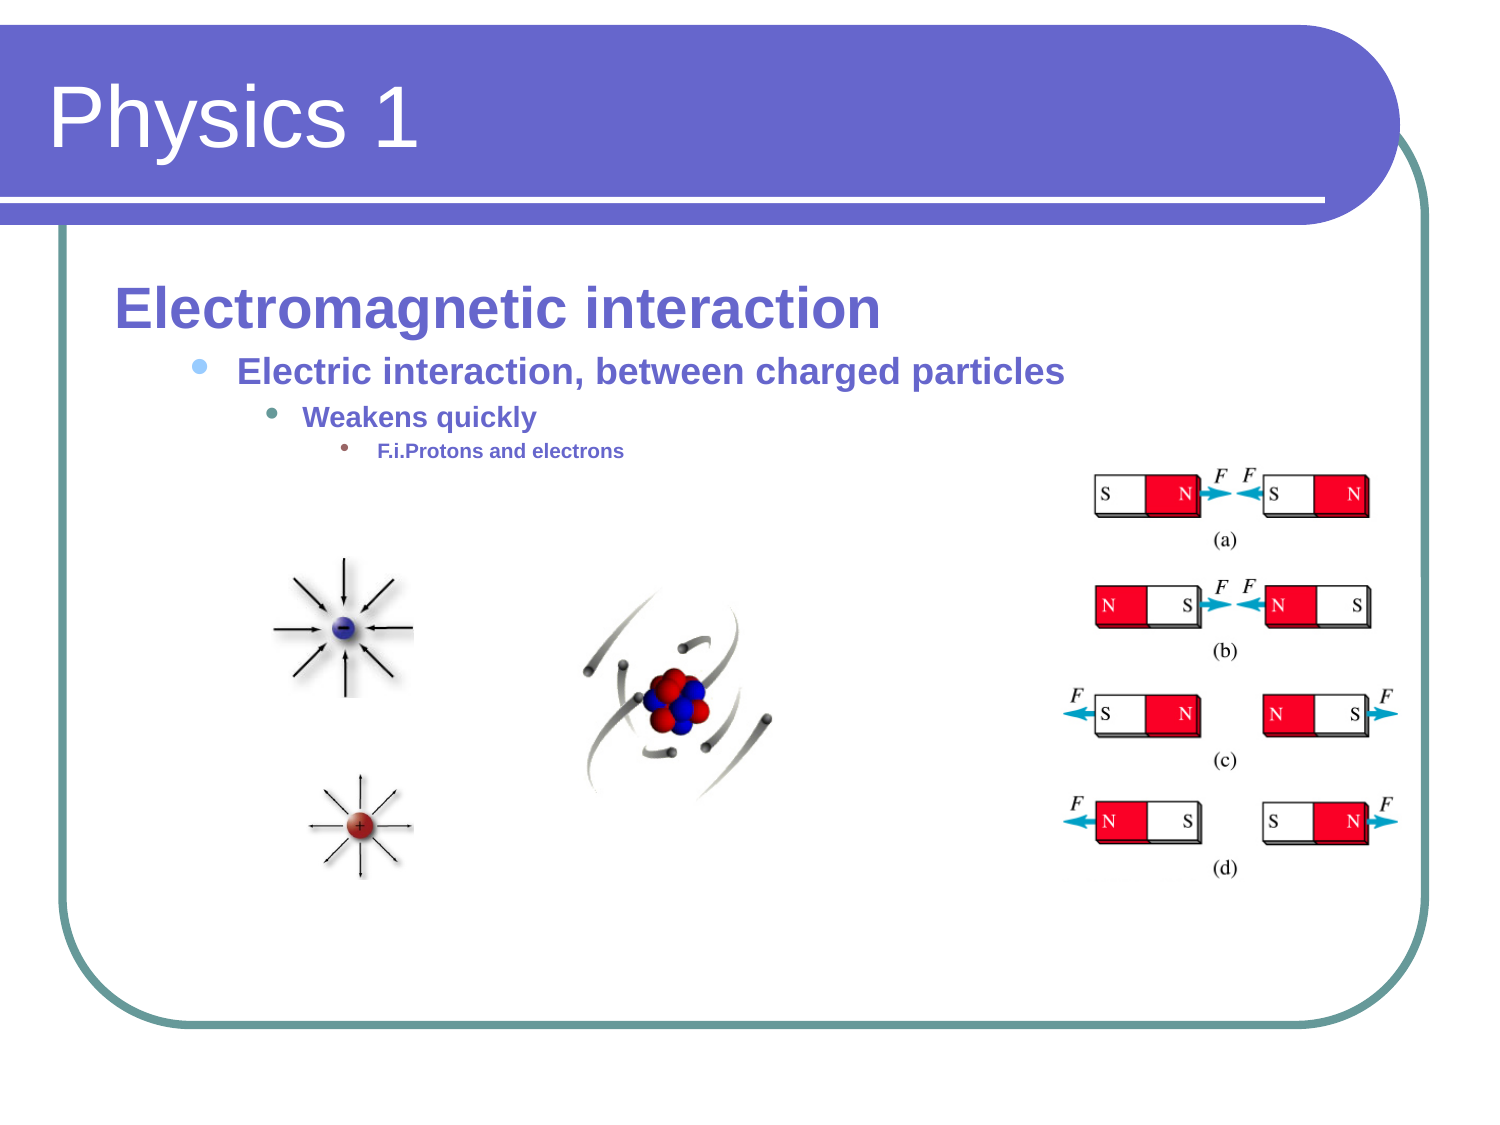

# Physics 1
Electromagnetic interaction
Electric interaction, between charged particles
Weakens quickly
F.i.Protons and electrons